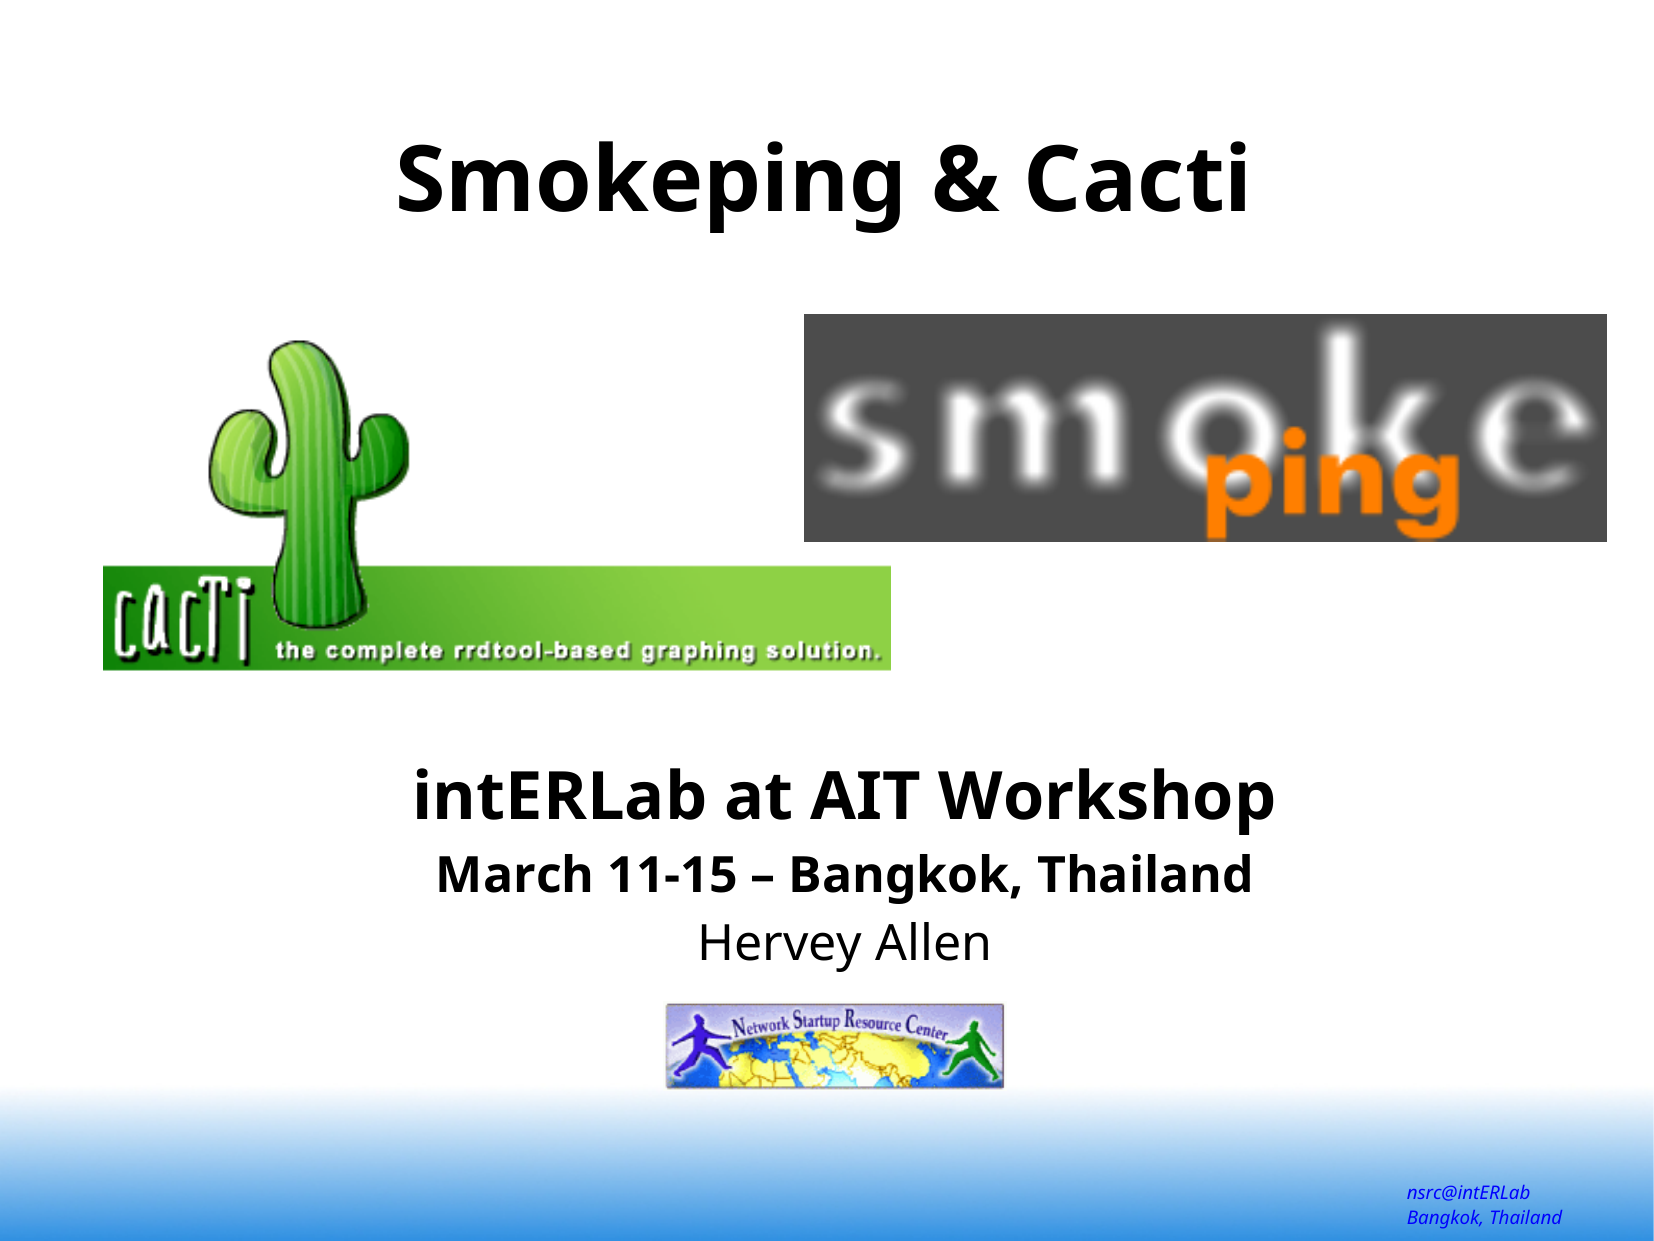

# Smokeping & Cacti
intERLab at AIT Workshop
March 11-15 – Bangkok, Thailand
Hervey Allen